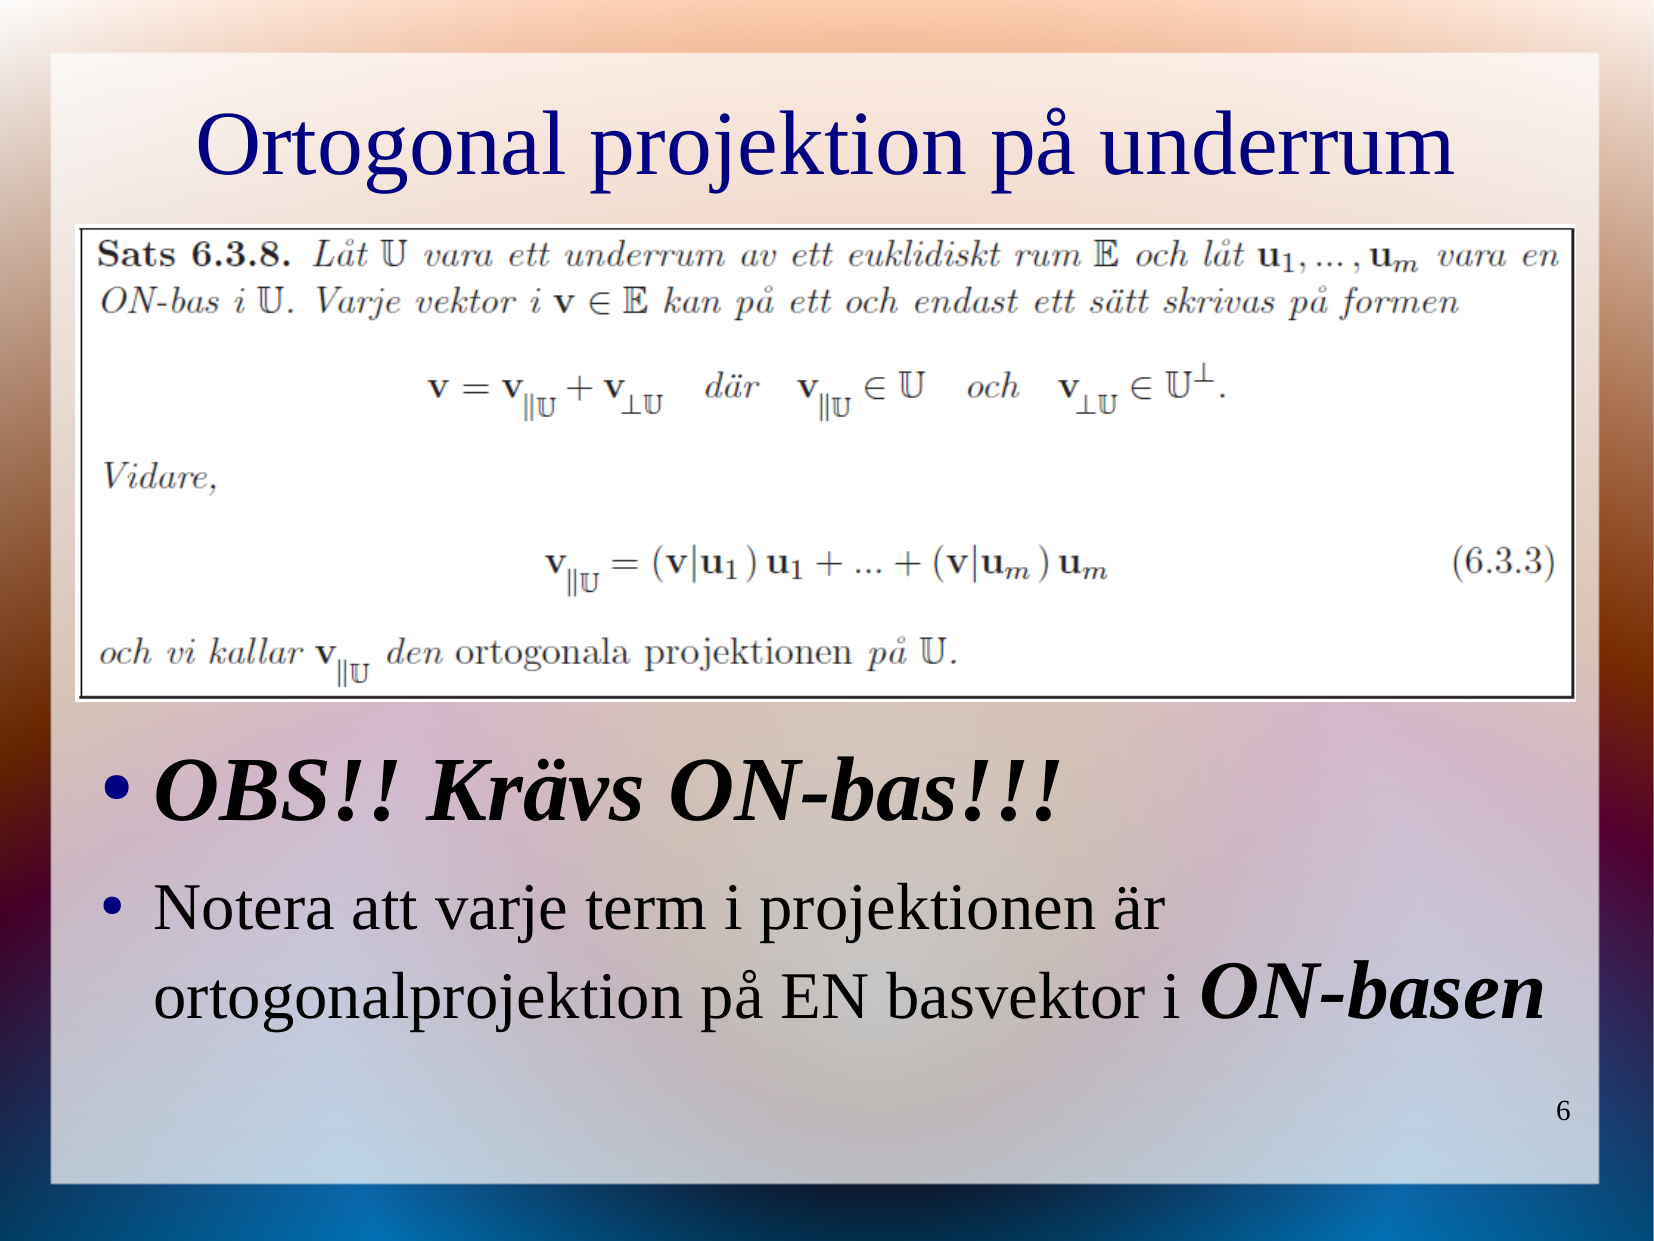

# Ortogonal projektion på underrum
OBS!! Krävs ON-bas!!!
Notera att varje term i projektionen är ortogonalprojektion på EN basvektor i ON-basen
6